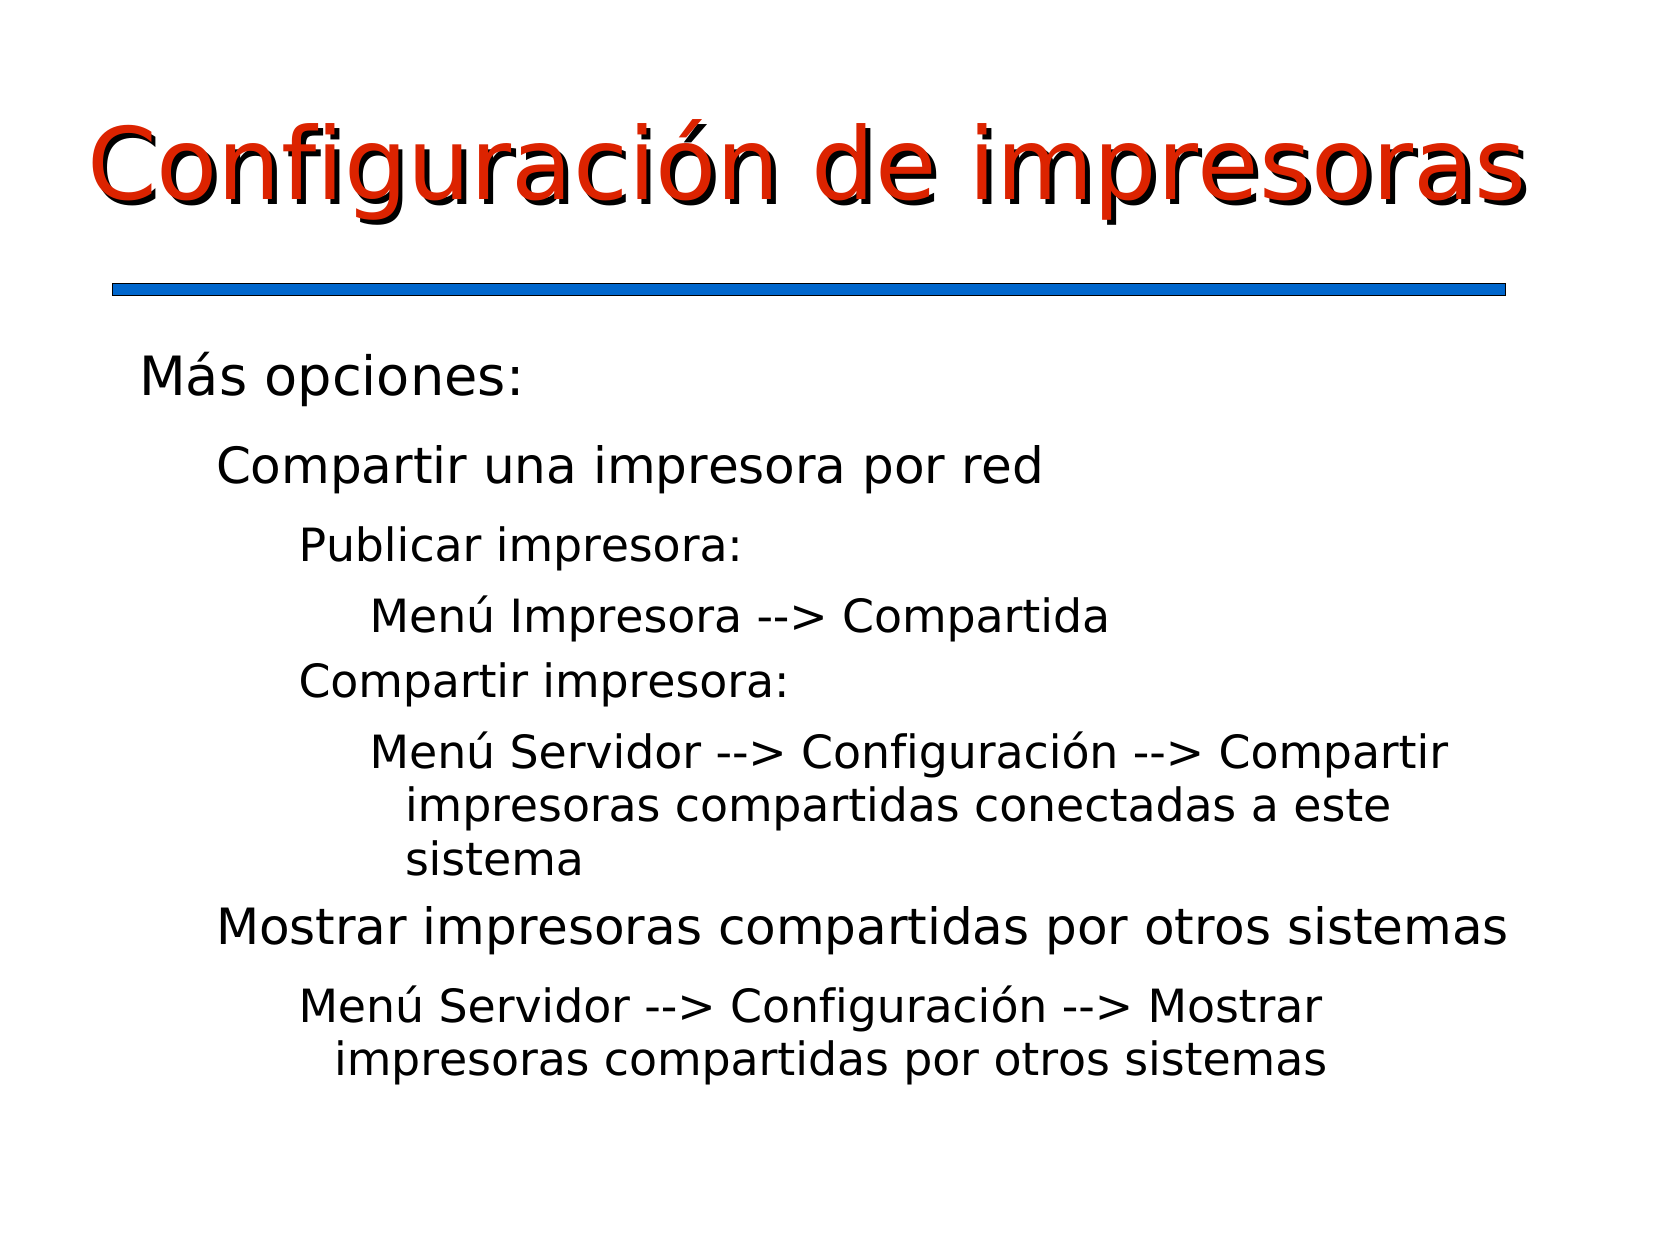

Configuración de impresoras
# Más opciones:
Compartir una impresora por red
Publicar impresora:
Menú Impresora --> Compartida
Compartir impresora:
Menú Servidor --> Configuración --> Compartir impresoras compartidas conectadas a este sistema
Mostrar impresoras compartidas por otros sistemas
Menú Servidor --> Configuración --> Mostrar impresoras compartidas por otros sistemas